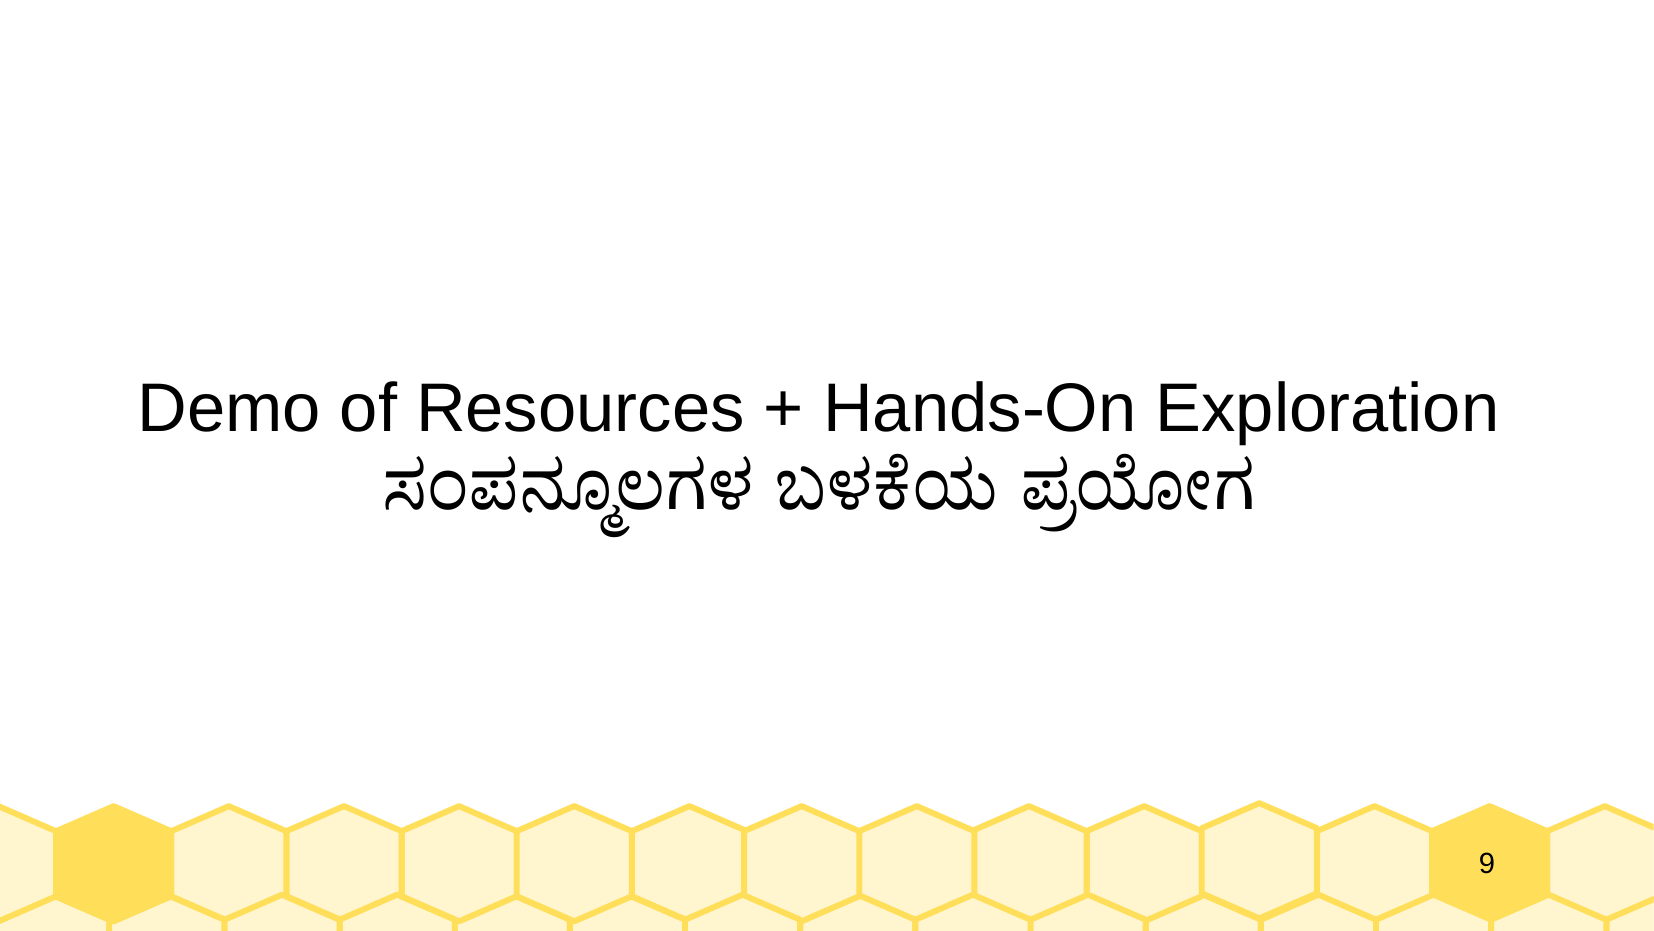

# Demo of Resources + Hands-On Exploration ಸಂಪನ್ಮೂಲಗಳ ಬಳಕೆಯ ಪ್ರಯೋಗ